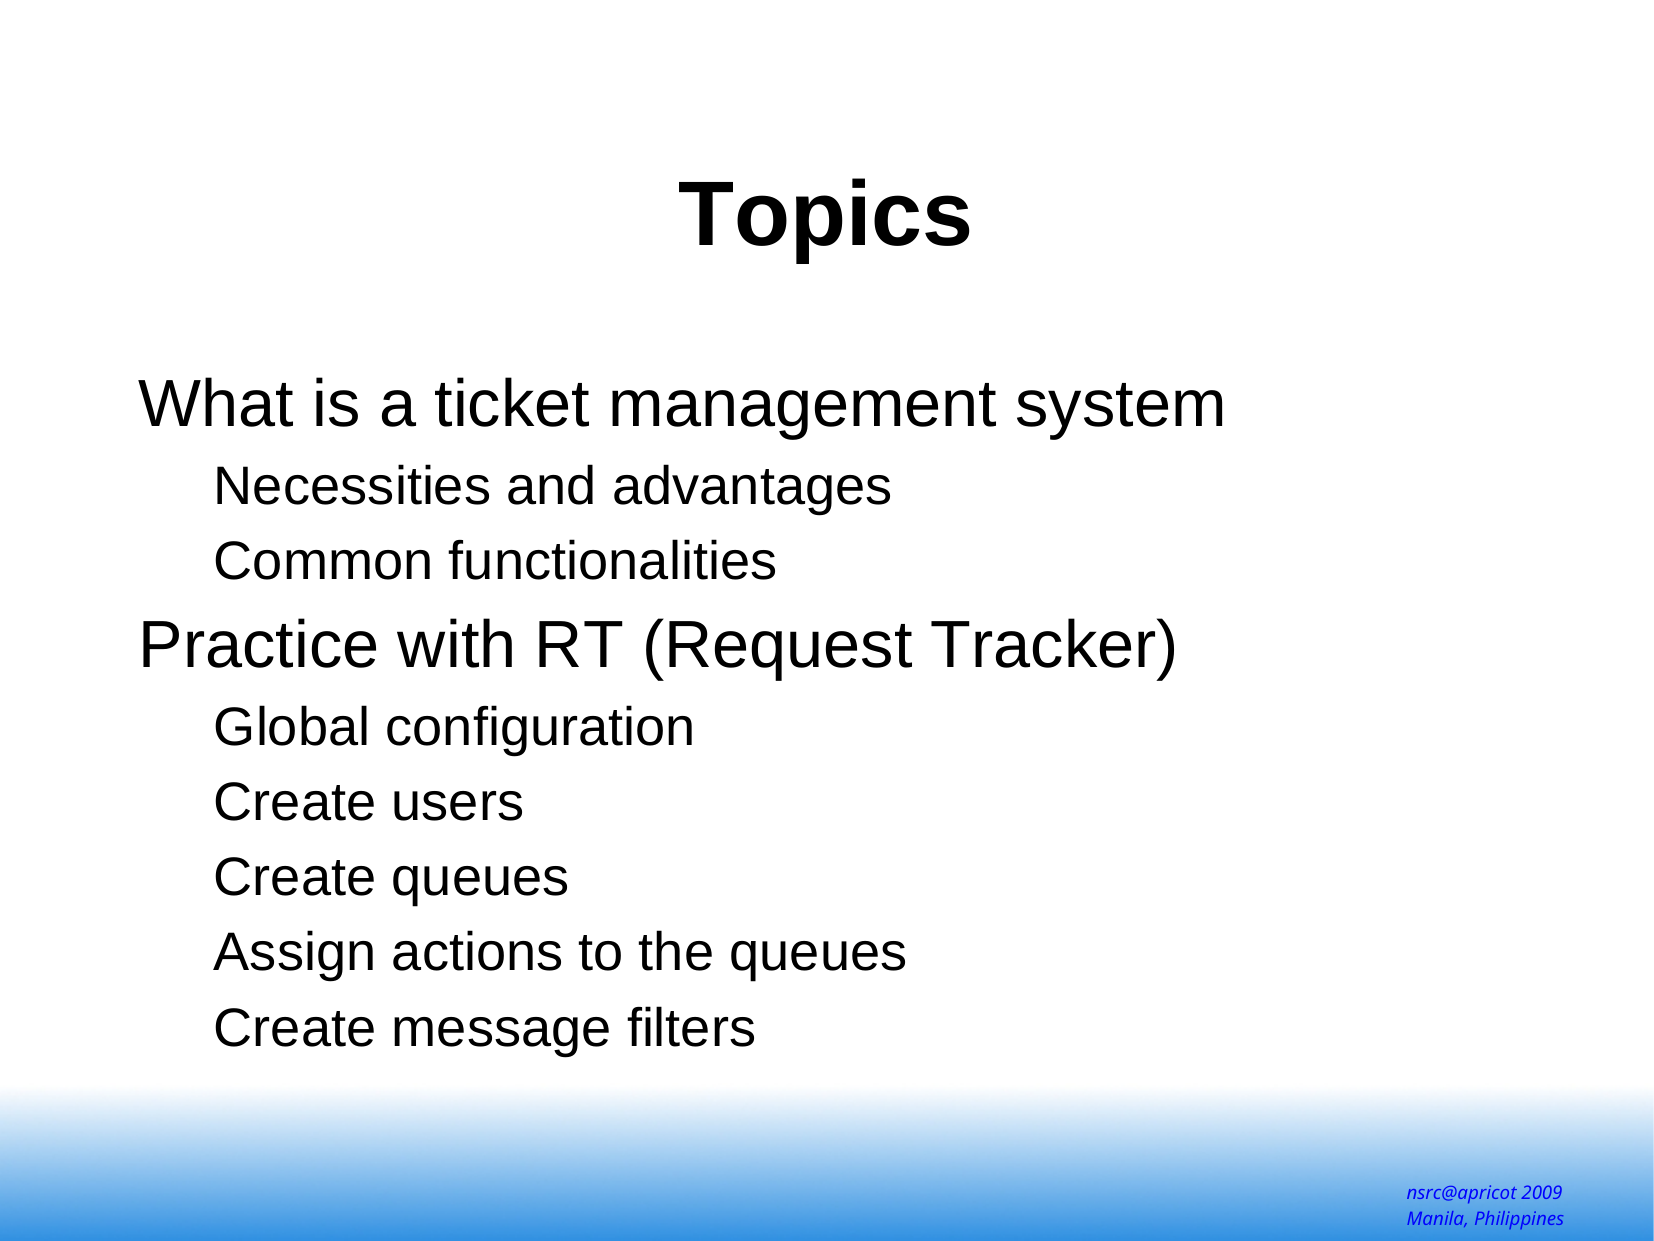

# Topics
What is a ticket management system
Necessities and advantages
Common functionalities
Practice with RT (Request Tracker)
Global configuration
Create users
Create queues
Assign actions to the queues
Create message filters